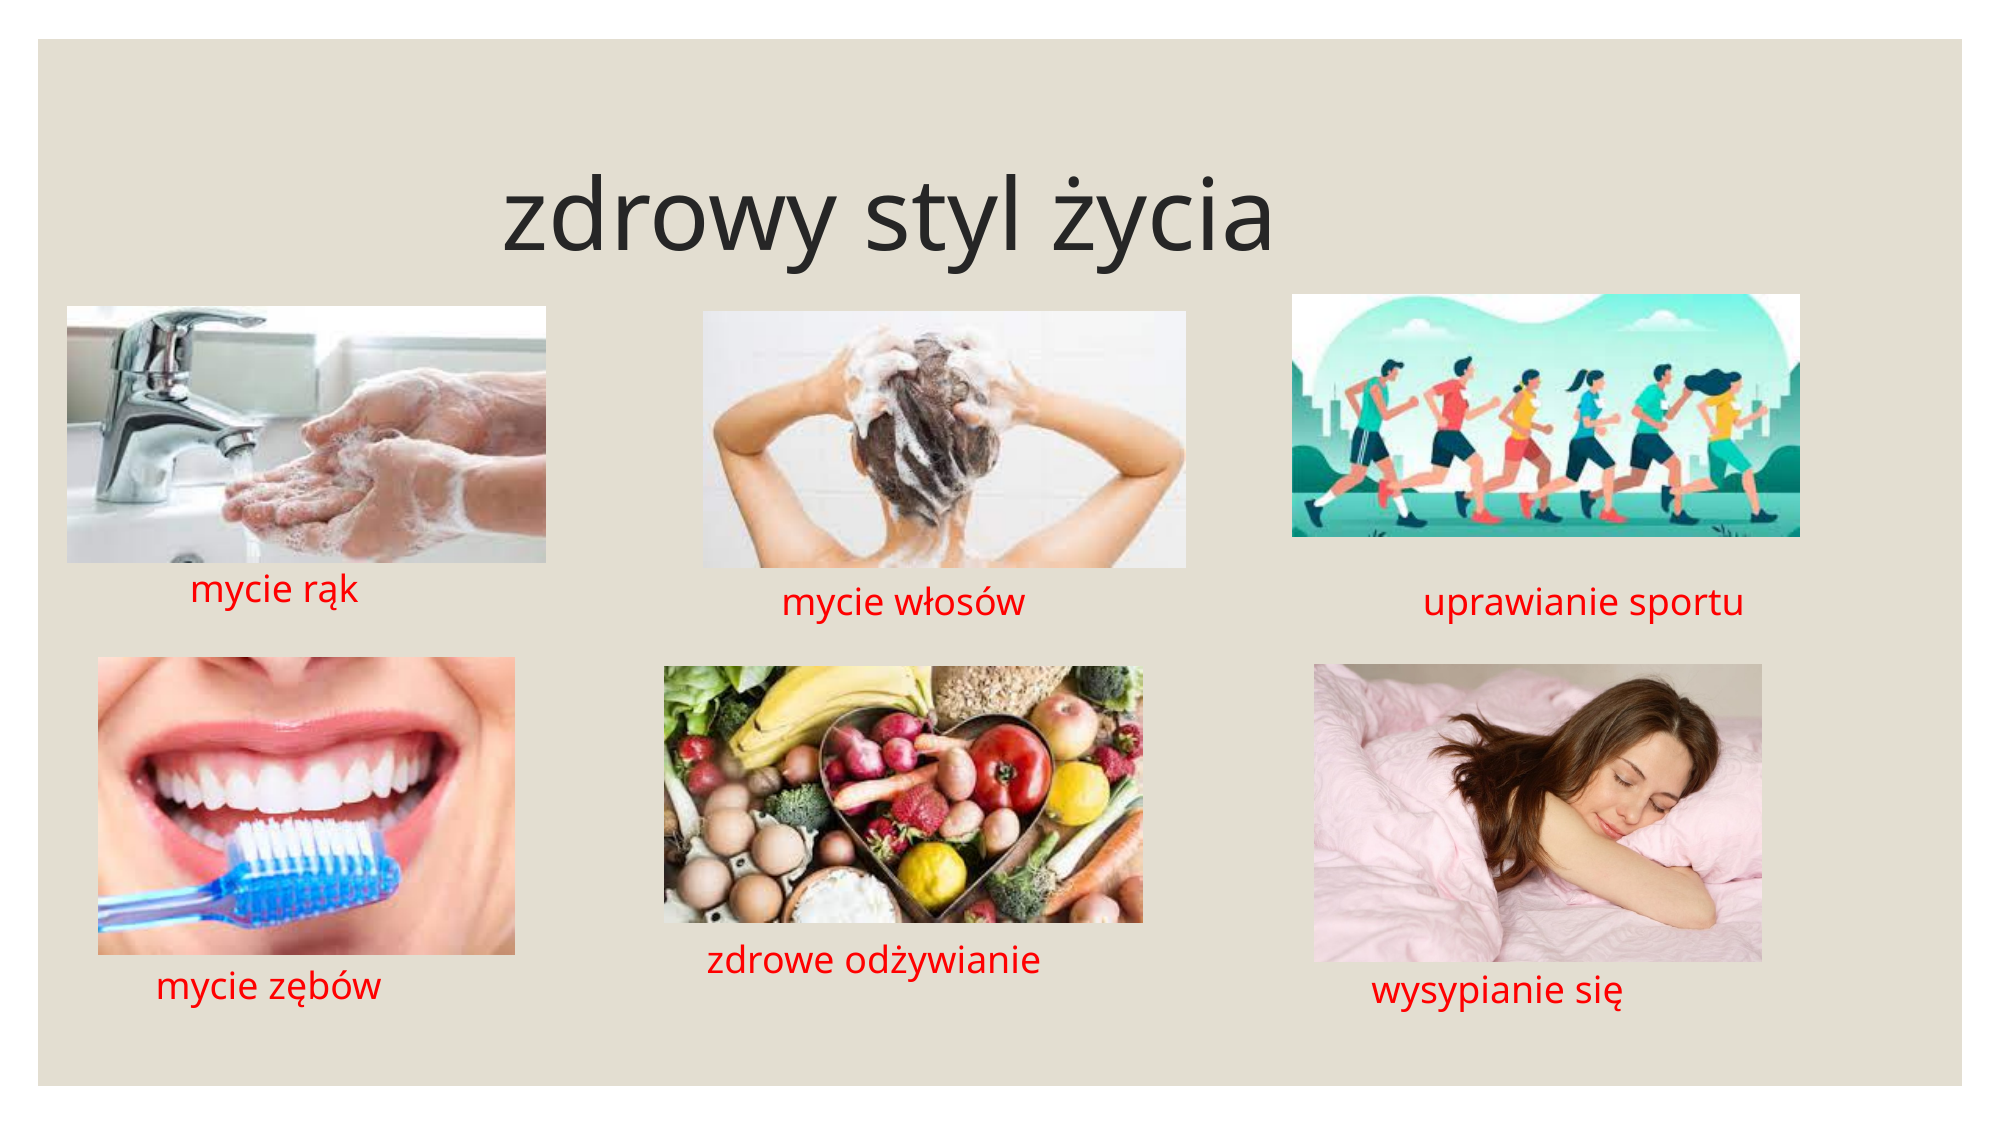

# zdrowy styl życia
mycie rąk
mycie włosów
uprawianie sportu
zdrowe odżywianie
mycie zębów
wysypianie się